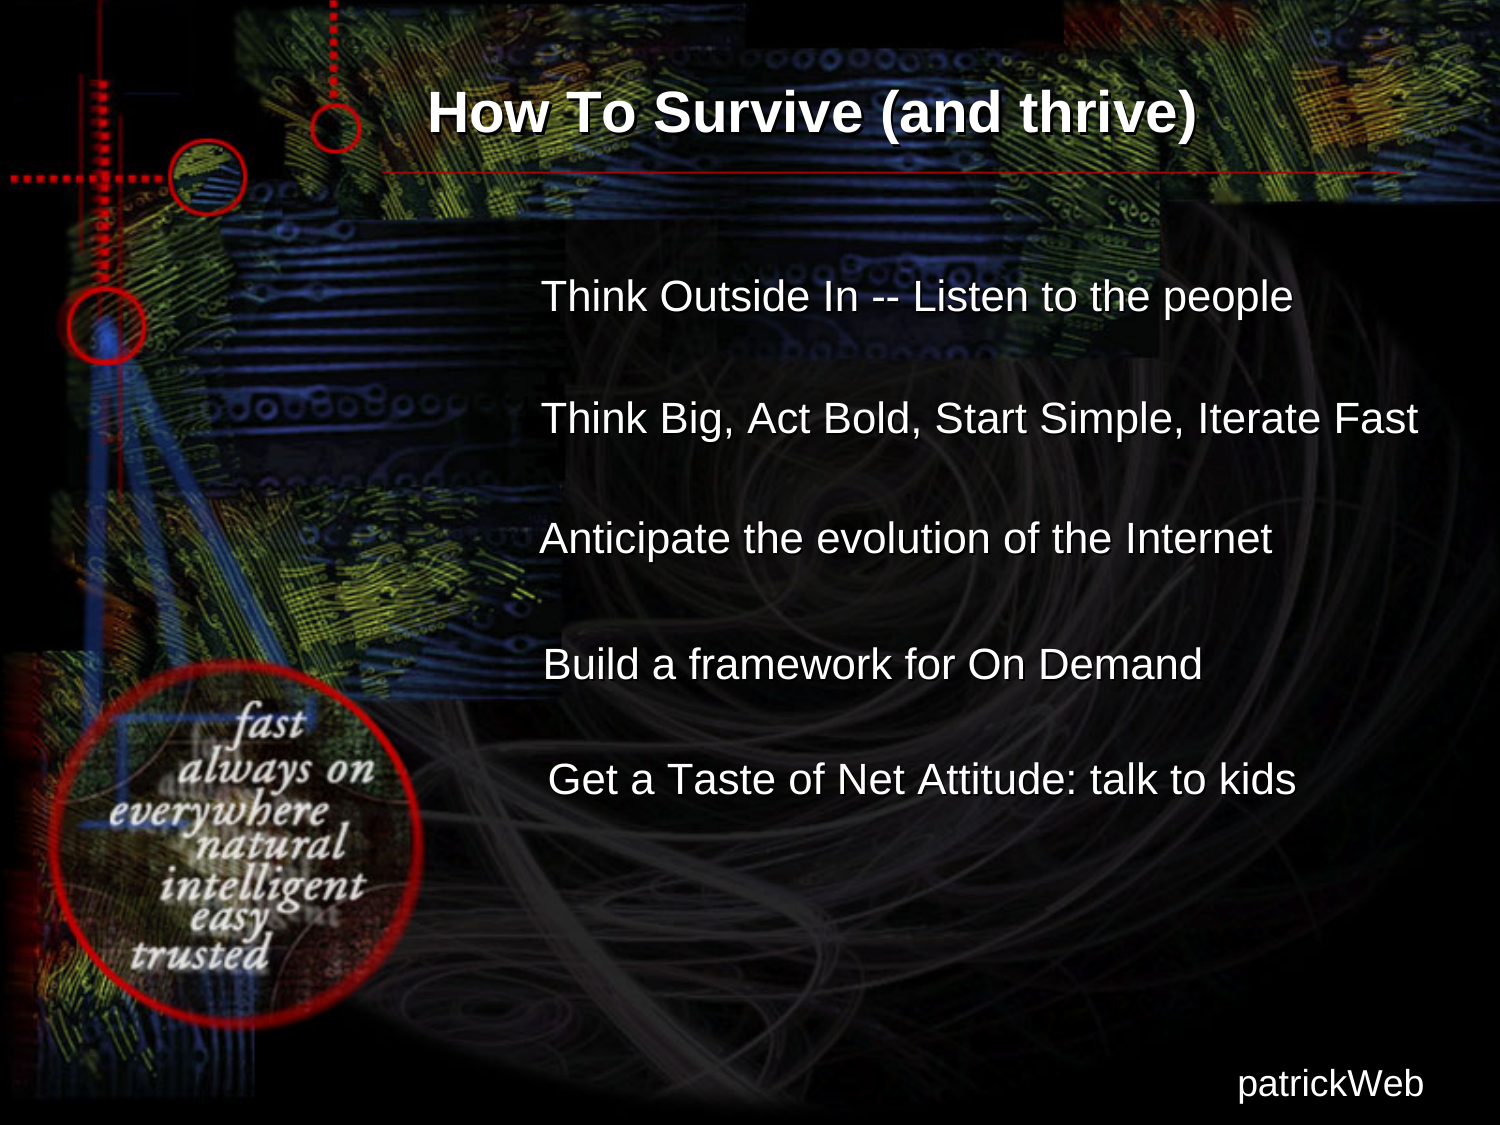

# How To Survive (and thrive)
Think Outside In -- Listen to the people
Think Big, Act Bold, Start Simple, Iterate Fast
Anticipate the evolution of the Internet
Build a framework for On Demand
Get a Taste of Net Attitude: talk to kids
patrickWeb